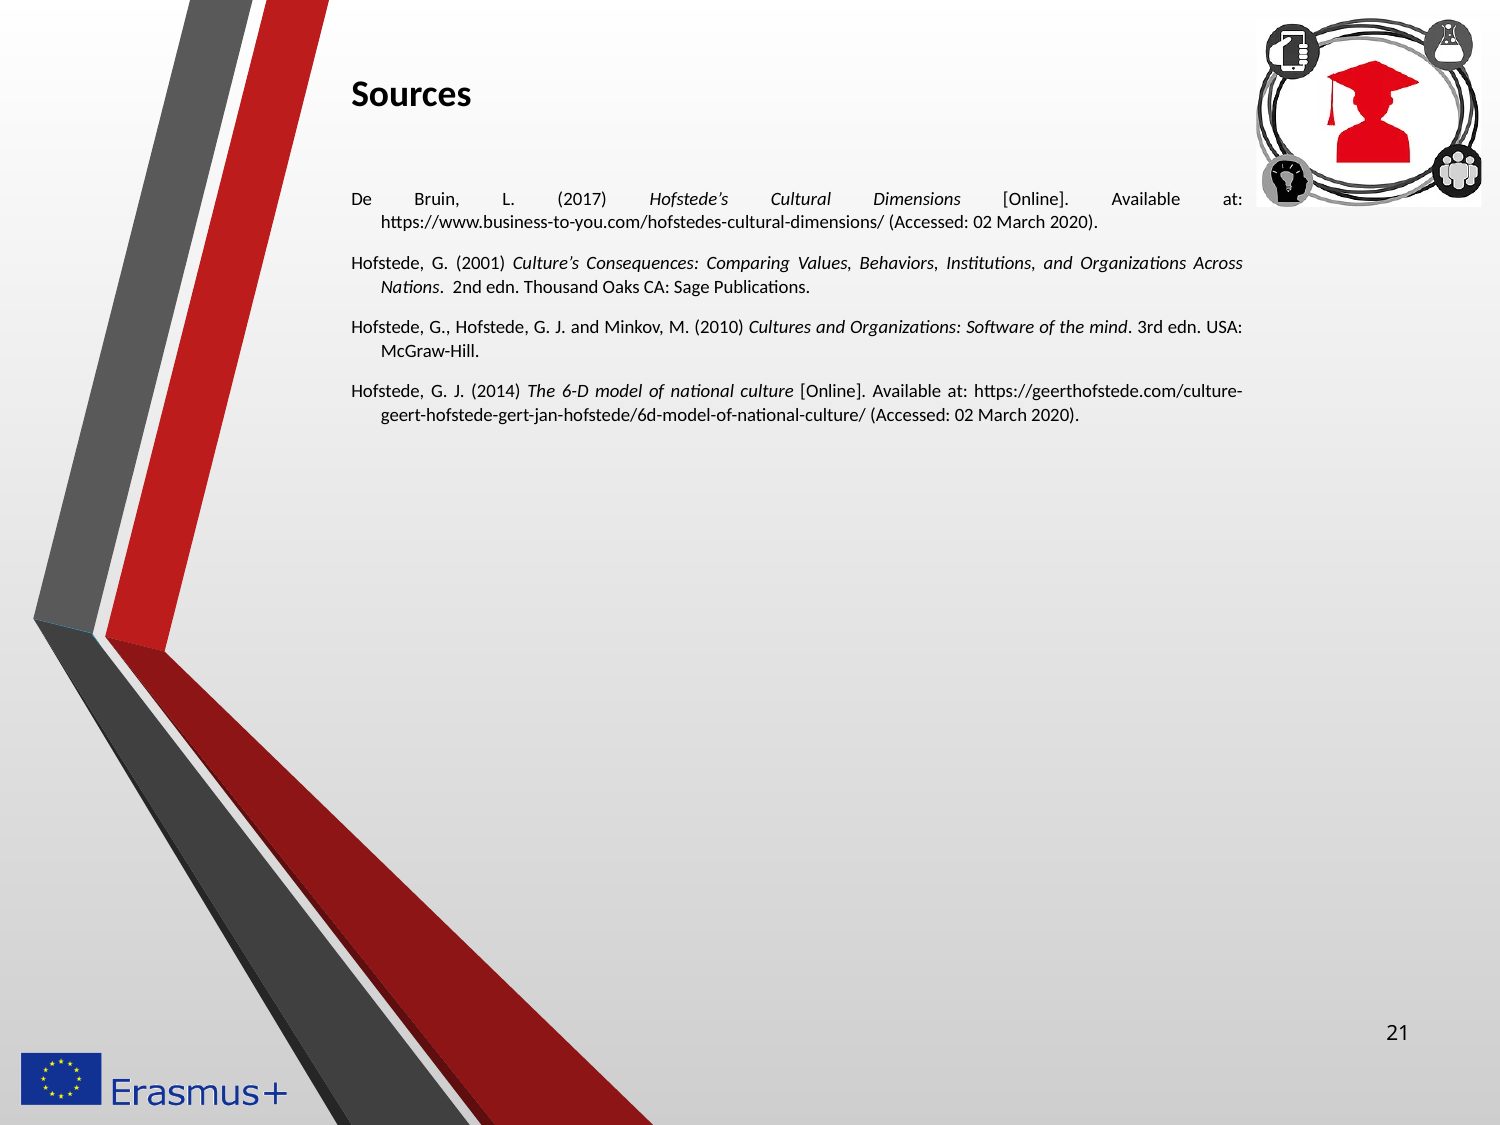

Sources
De Bruin, L. (2017) Hofstede’s Cultural Dimensions [Online]. Available at: https://www.business-to-you.com/hofstedes-cultural-dimensions/ (Accessed: 02 March 2020).
Hofstede, G. (2001) Culture’s Consequences: Comparing Values, Behaviors, Institutions, and Organizations Across Nations. 2nd edn. Thousand Oaks CA: Sage Publications.
Hofstede, G., Hofstede, G. J. and Minkov, M. (2010) Cultures and Organizations: Software of the mind. 3rd edn. USA: McGraw-Hill.
Hofstede, G. J. (2014) The 6-D model of national culture [Online]. Available at: https://geerthofstede.com/culture-geert-hofstede-gert-jan-hofstede/6d-model-of-national-culture/ (Accessed: 02 March 2020).